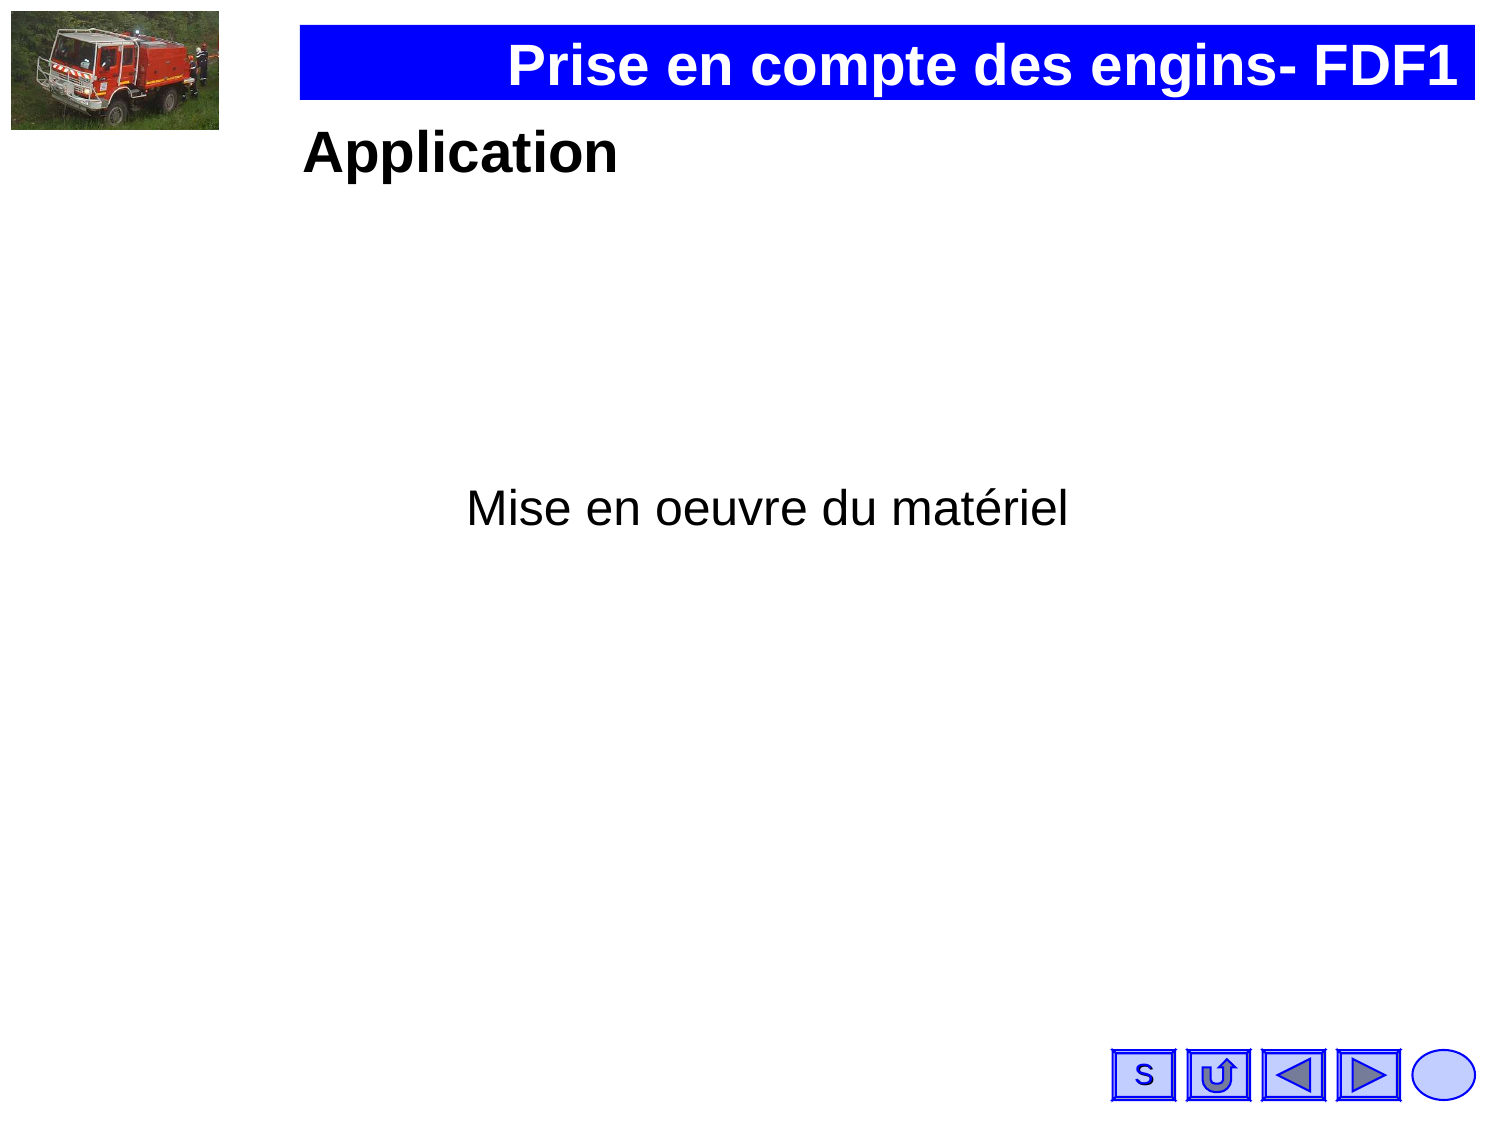

Prise en compte des engins- FDF1
Application
Mise en oeuvre du matériel